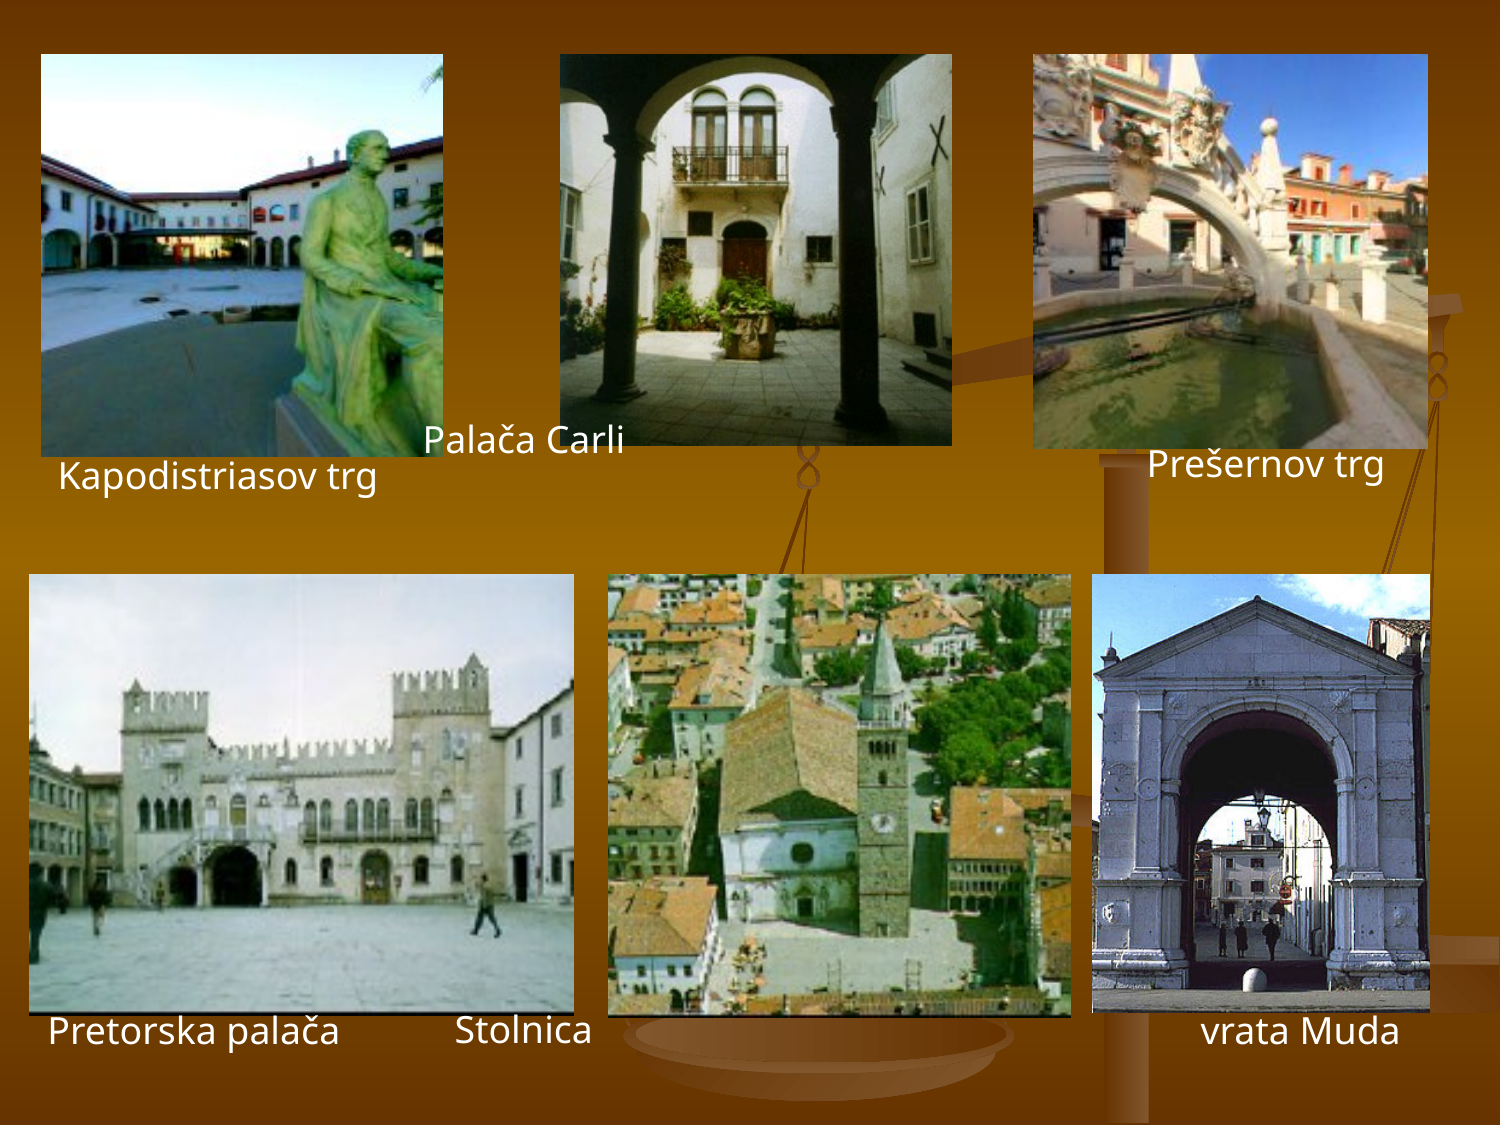

Palača Carli
 Prešernov trg
Kapodistriasov trg
 Stolnica
Pretorska palača
vrata Muda